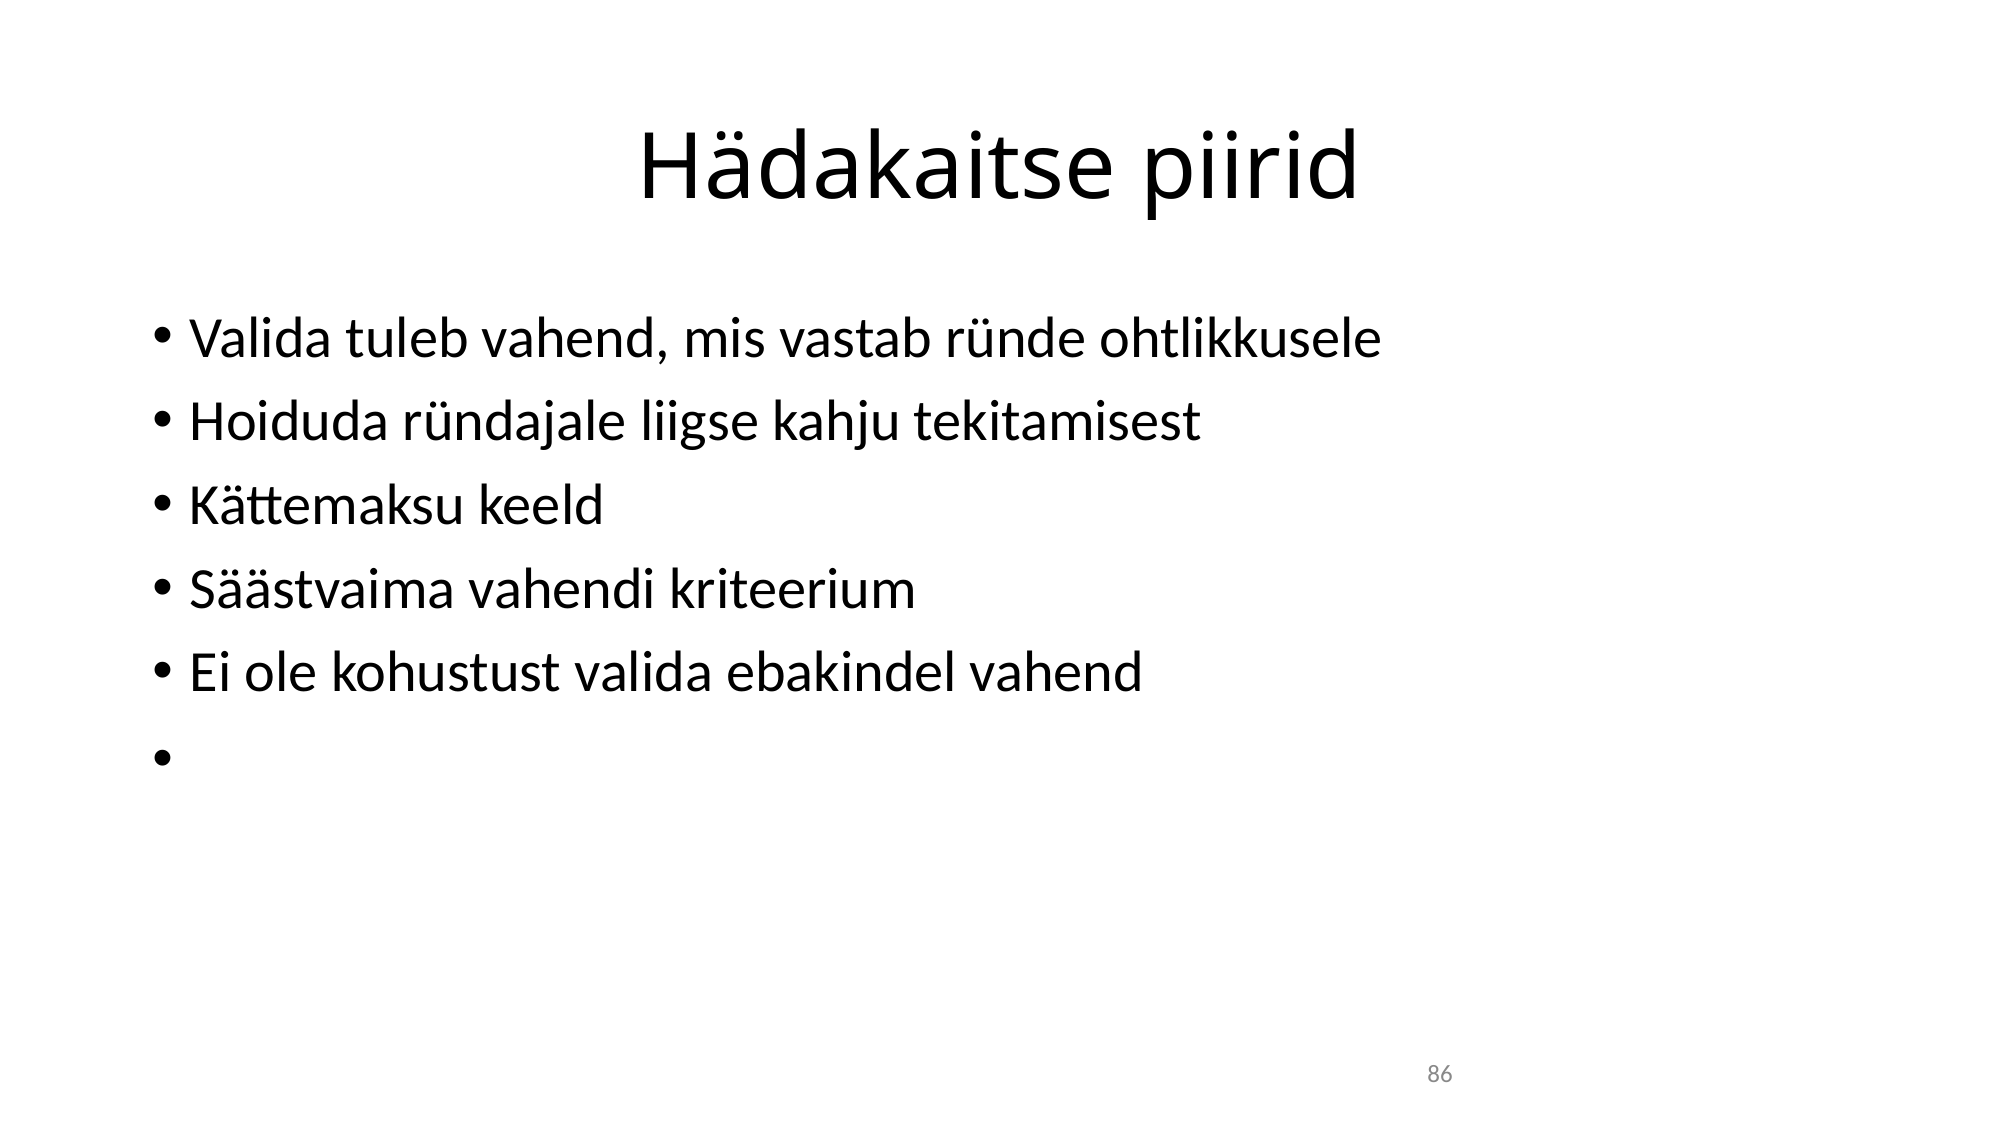

# Hädakaitse piirid
Valida tuleb vahend, mis vastab ründe ohtlikkusele
Hoiduda ründajale liigse kahju tekitamisest
Kättemaksu keeld
Säästvaima vahendi kriteerium
Ei ole kohustust valida ebakindel vahend
86